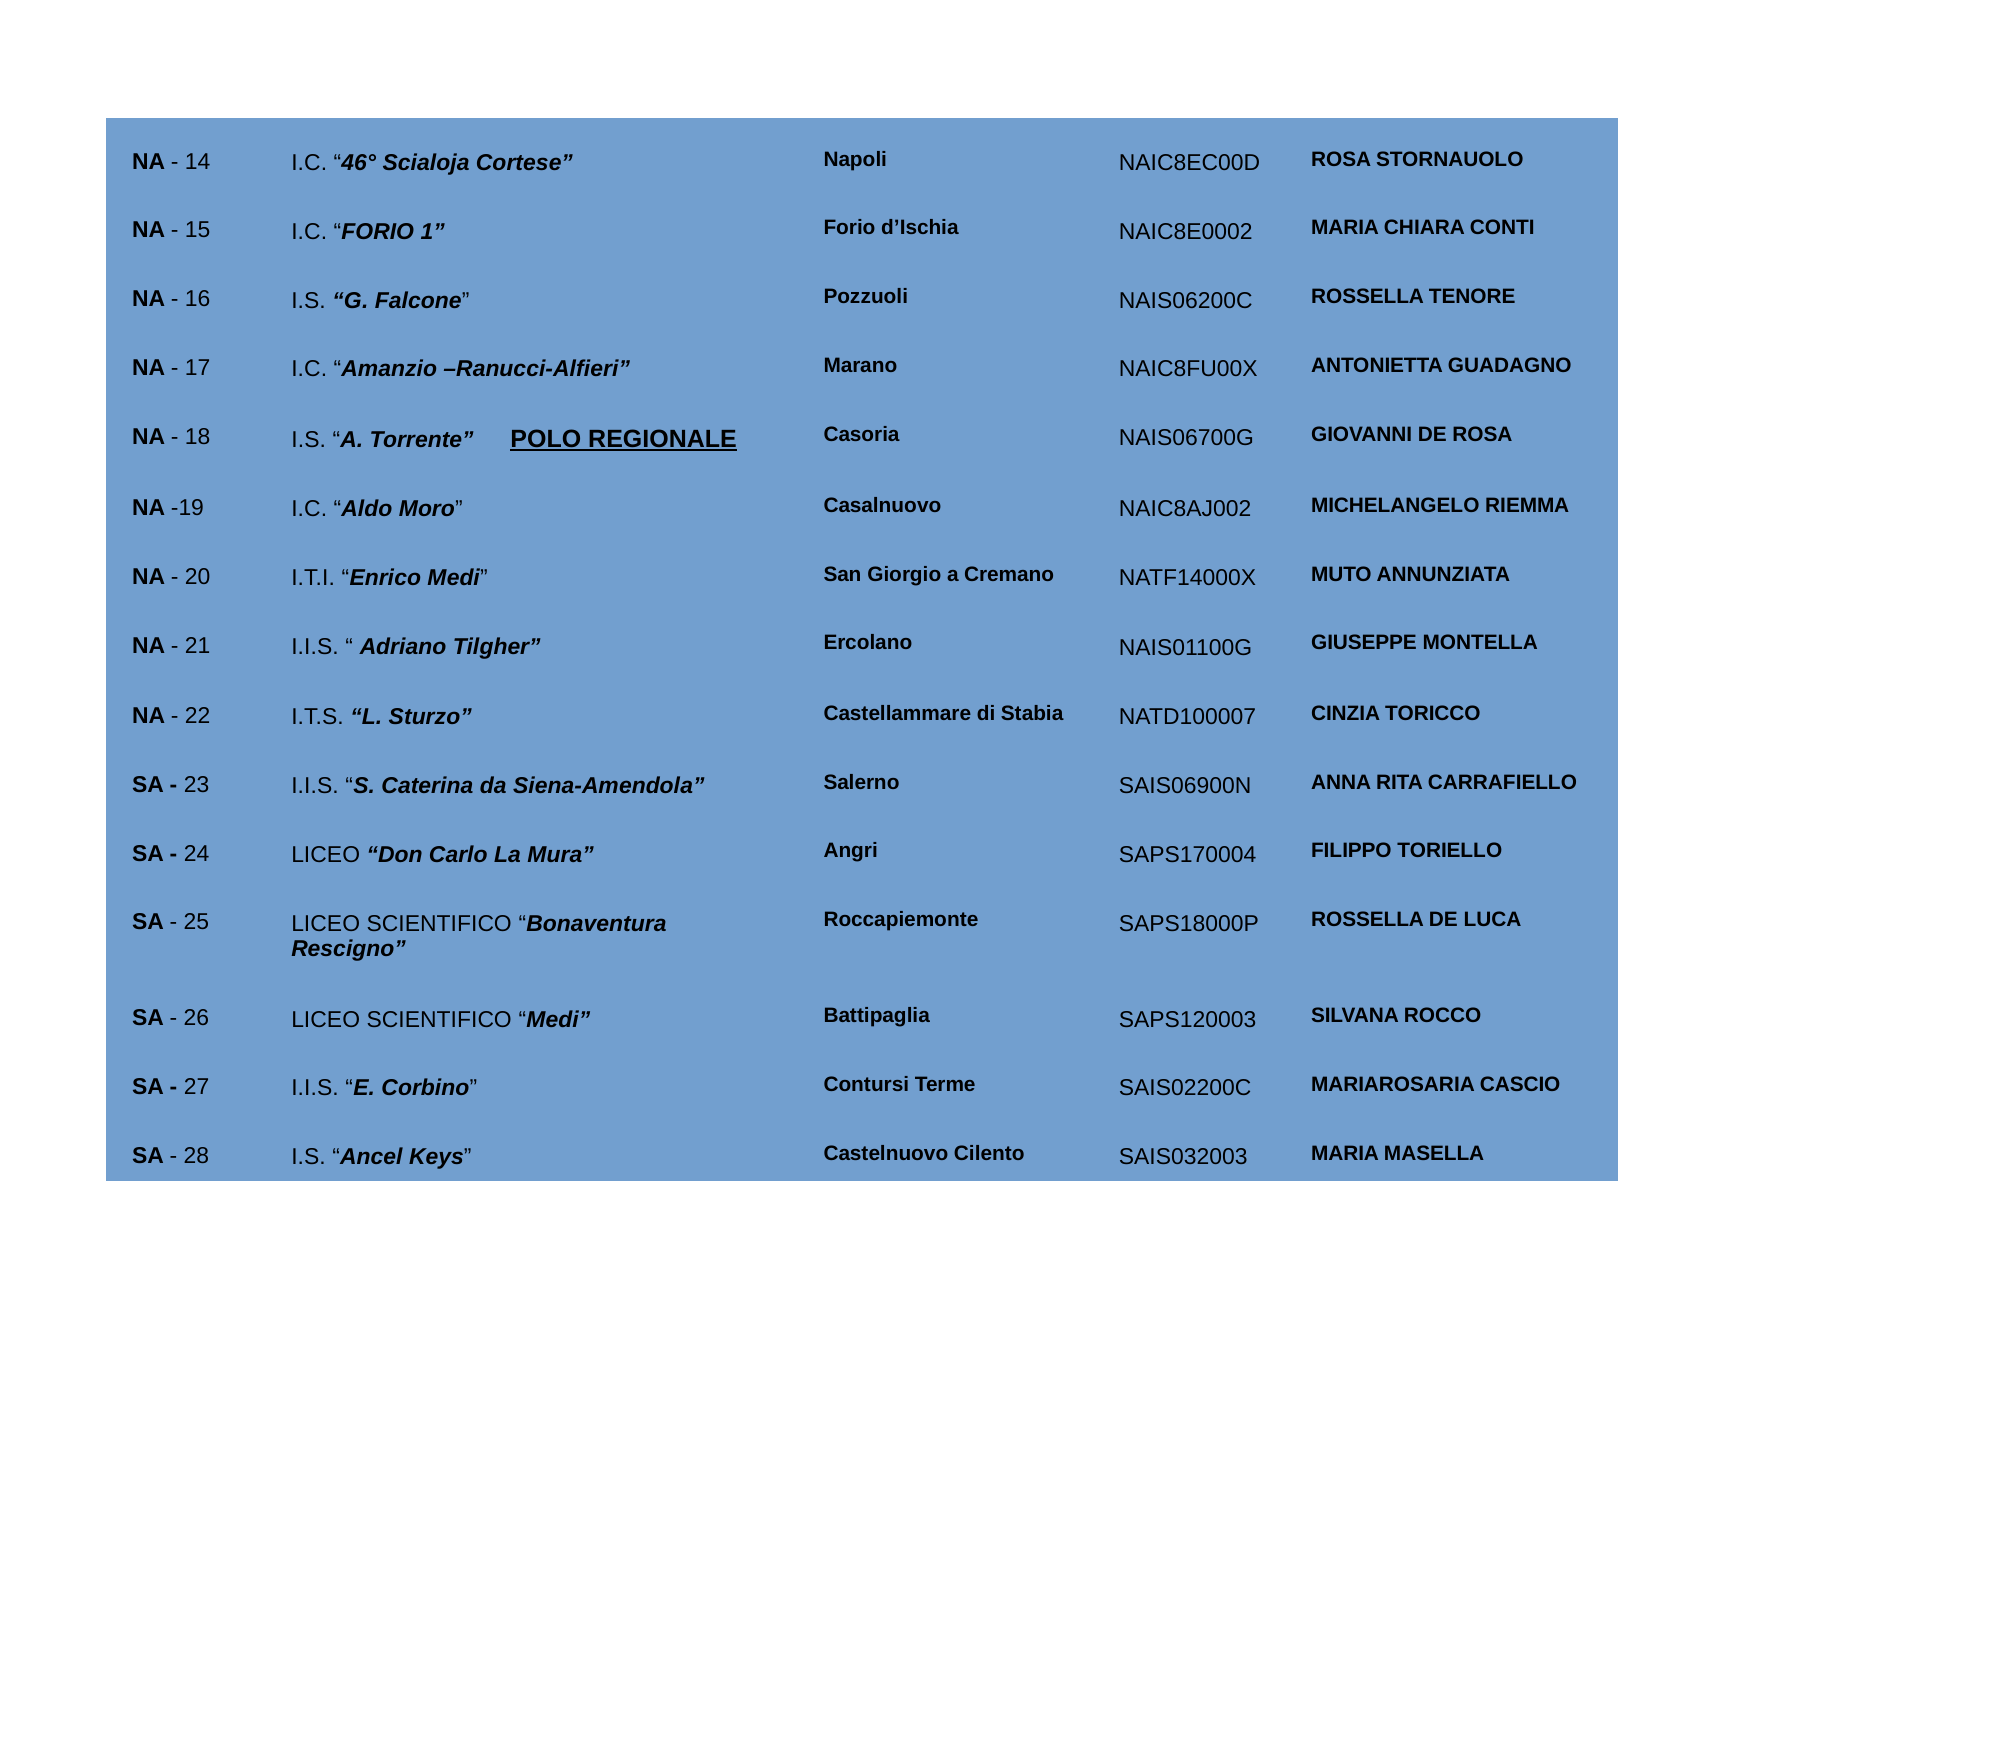

| NA - 14 | I.C. “46° Scialoja Cortese” | Napoli | NAIC8EC00D | ROSA STORNAUOLO |
| --- | --- | --- | --- | --- |
| NA - 15 | I.C. “FORIO 1” | Forio d’Ischia | NAIC8E0002 | MARIA CHIARA CONTI |
| NA - 16 | I.S. “G. Falcone” | Pozzuoli | NAIS06200C | ROSSELLA TENORE |
| NA - 17 | I.C. “Amanzio –Ranucci-Alfieri” | Marano | NAIC8FU00X | ANTONIETTA GUADAGNO |
| NA - 18 | I.S. “A. Torrente” POLO REGIONALE | Casoria | NAIS06700G | GIOVANNI DE ROSA |
| NA -19 | I.C. “Aldo Moro” | Casalnuovo | NAIC8AJ002 | MICHELANGELO RIEMMA |
| NA - 20 | I.T.I. “Enrico Medi” | San Giorgio a Cremano | NATF14000X | MUTO ANNUNZIATA |
| NA - 21 | I.I.S. “ Adriano Tilgher” | Ercolano | NAIS01100G | GIUSEPPE MONTELLA |
| NA - 22 | I.T.S. “L. Sturzo” | Castellammare di Stabia | NATD100007 | CINZIA TORICCO |
| SA - 23 | I.I.S. “S. Caterina da Siena-Amendola” | Salerno | SAIS06900N | ANNA RITA CARRAFIELLO |
| SA - 24 | LICEO “Don Carlo La Mura” | Angri | SAPS170004 | FILIPPO TORIELLO |
| SA - 25 | LICEO SCIENTIFICO “Bonaventura Rescigno” | Roccapiemonte | SAPS18000P | ROSSELLA DE LUCA |
| SA - 26 | LICEO SCIENTIFICO “Medi” | Battipaglia | SAPS120003 | SILVANA ROCCO |
| SA - 27 | I.I.S. “E. Corbino” | Contursi Terme | SAIS02200C | MARIAROSARIA CASCIO |
| SA - 28 | I.S. “Ancel Keys” | Castelnuovo Cilento | SAIS032003 | MARIA MASELLA |